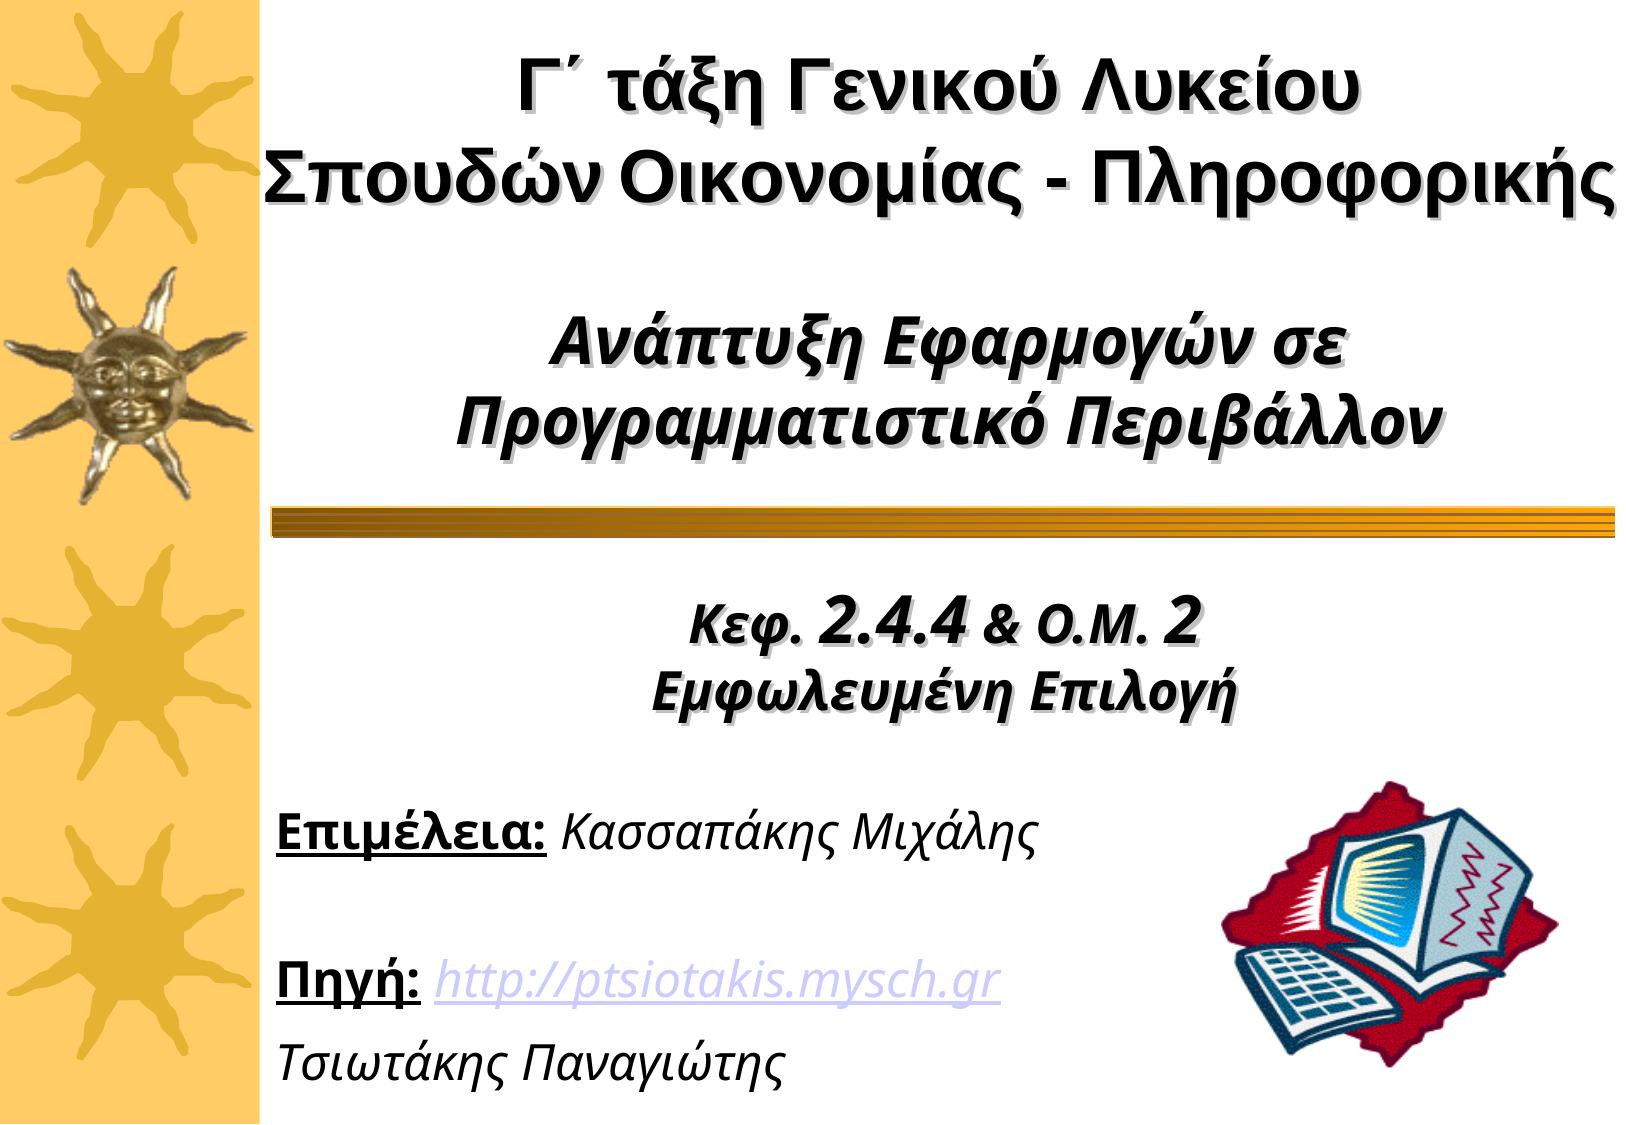

Γ΄ τάξη Γενικού Λυκείου
Σπουδών Οικονομίας - Πληροφορικής
# Ανάπτυξη Εφαρμογών σε Προγραμματιστικό Περιβάλλον
Κεφ. 2.4.4 & Ο.Μ. 2
Εμφωλευμένη Επιλογή
Επιμέλεια: Κασσαπάκης Μιχάλης
Πηγή: http://ptsiotakis.mysch.gr
Τσιωτάκης Παναγιώτης